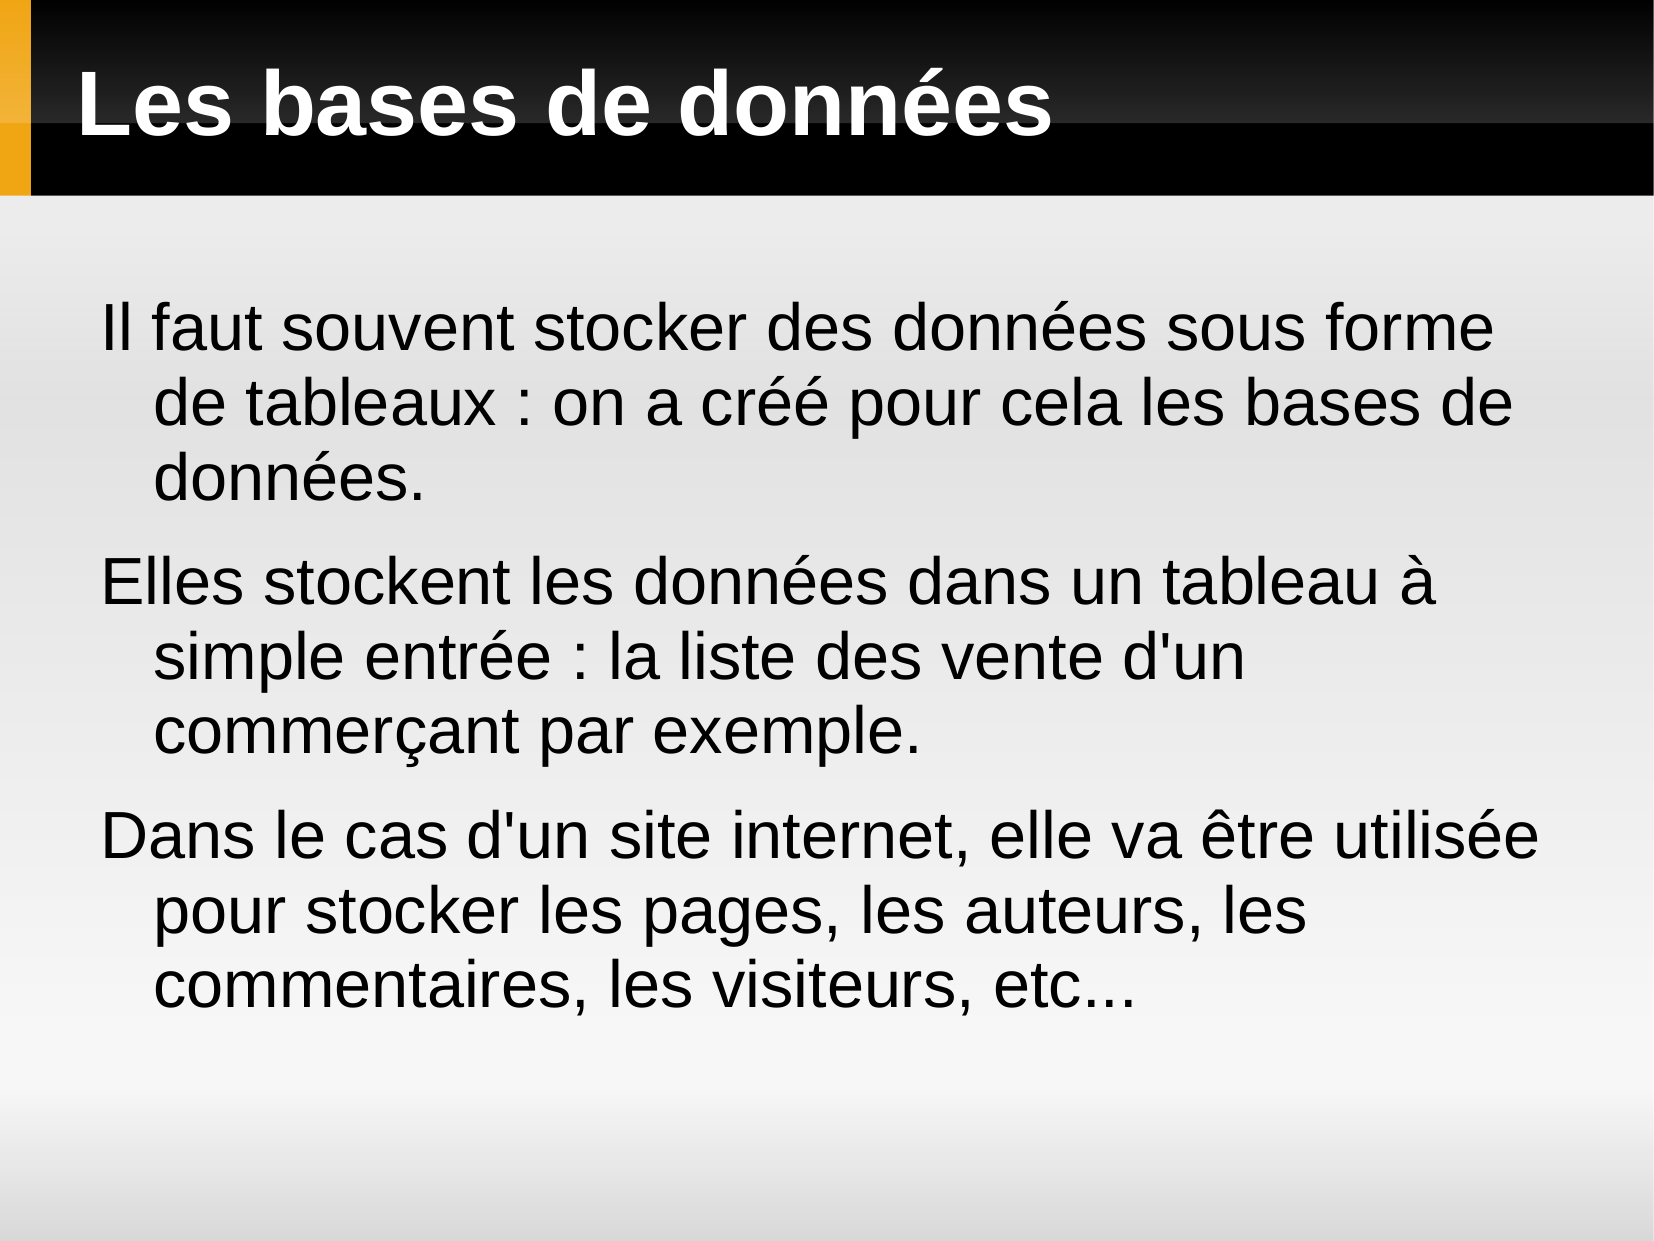

# Les bases de données
Il faut souvent stocker des données sous forme de tableaux : on a créé pour cela les bases de données.
Elles stockent les données dans un tableau à simple entrée : la liste des vente d'un commerçant par exemple.
Dans le cas d'un site internet, elle va être utilisée pour stocker les pages, les auteurs, les commentaires, les visiteurs, etc...